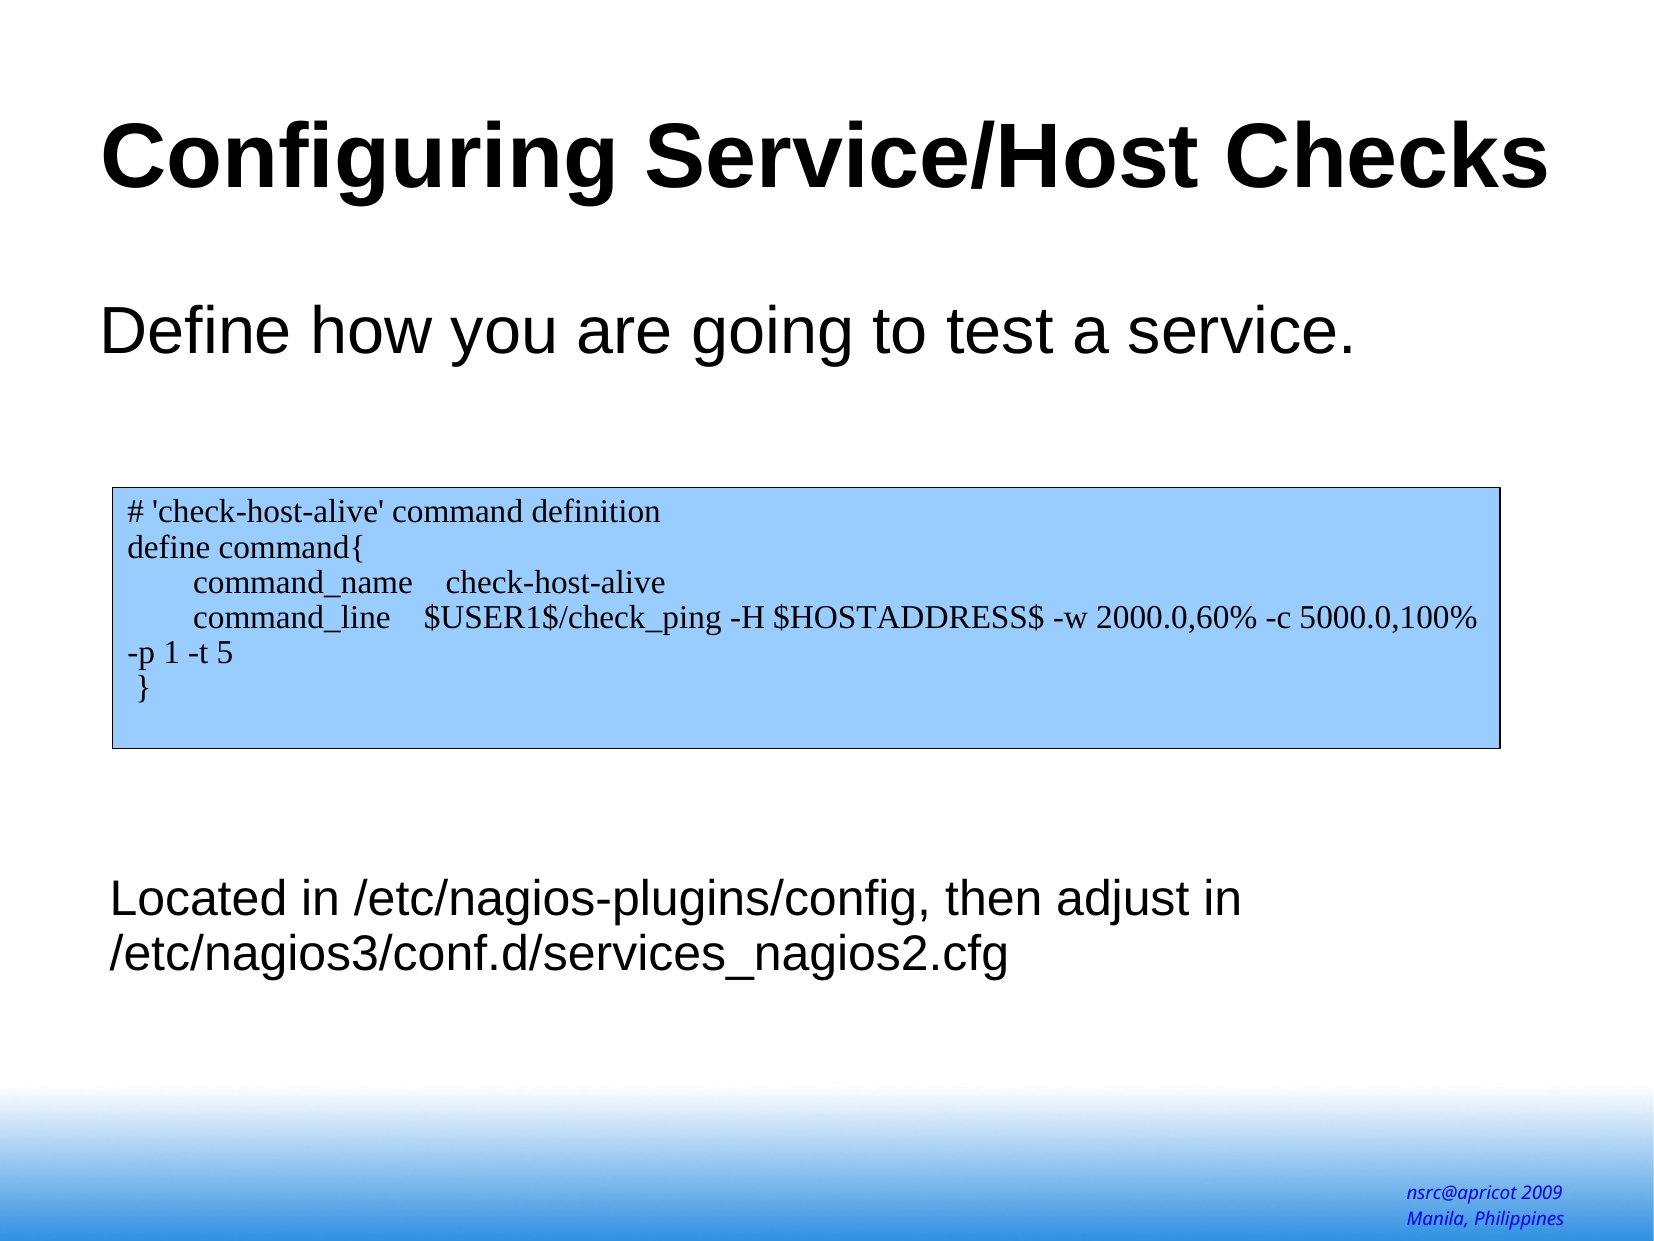

# Configuring Service/Host Checks
Define how you are going to test a service.
# 'check-host-alive' command definition
define command{
 command_name check-host-alive
 command_line $USER1$/check_ping -H $HOSTADDRESS$ -w 2000.0,60% -c 5000.0,100% -p 1 -t 5
 }
Located in /etc/nagios-plugins/config, then adjust in /etc/nagios3/conf.d/services_nagios2.cfg